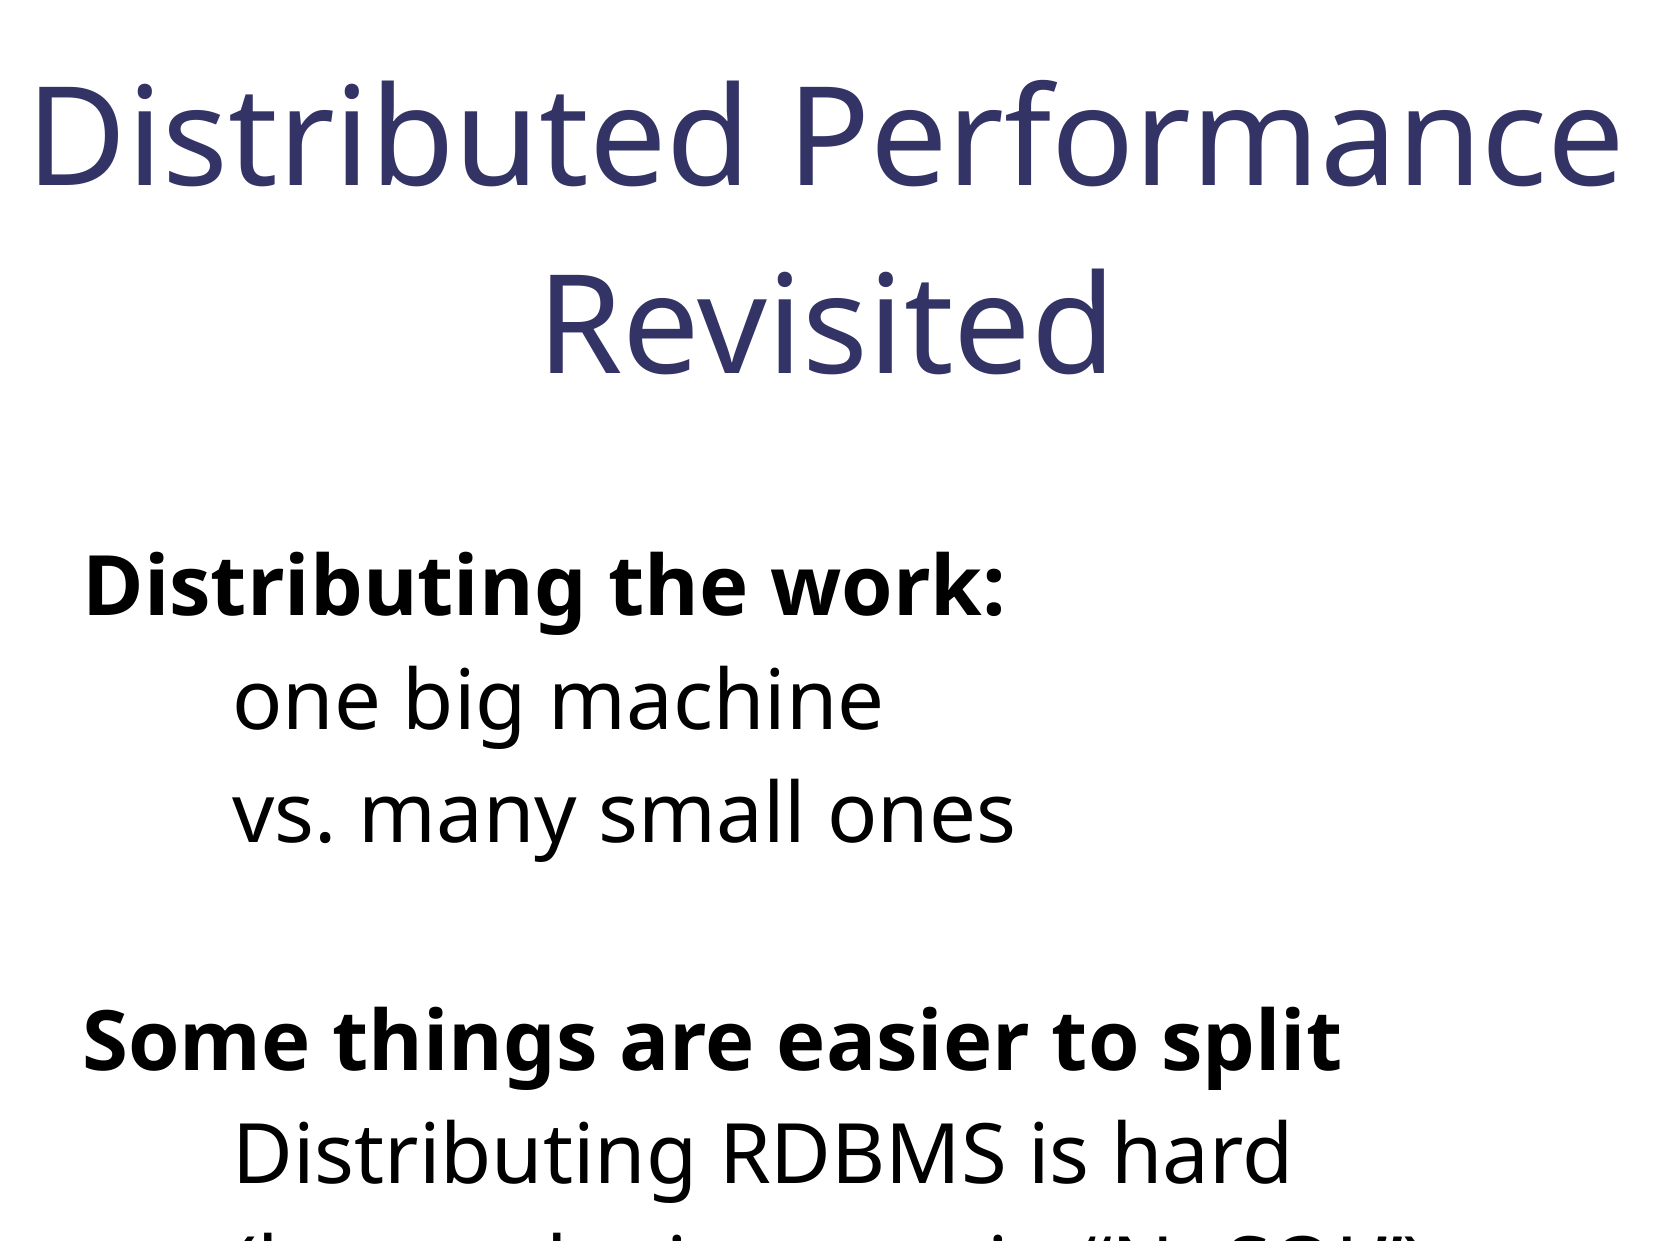

# Distributed Performance Revisited
Distributing the work:
		one big machine
		vs. many small ones
Some things are easier to split
		Distributing RDBMS is hard
		(hence the interest in “NoSQL”)